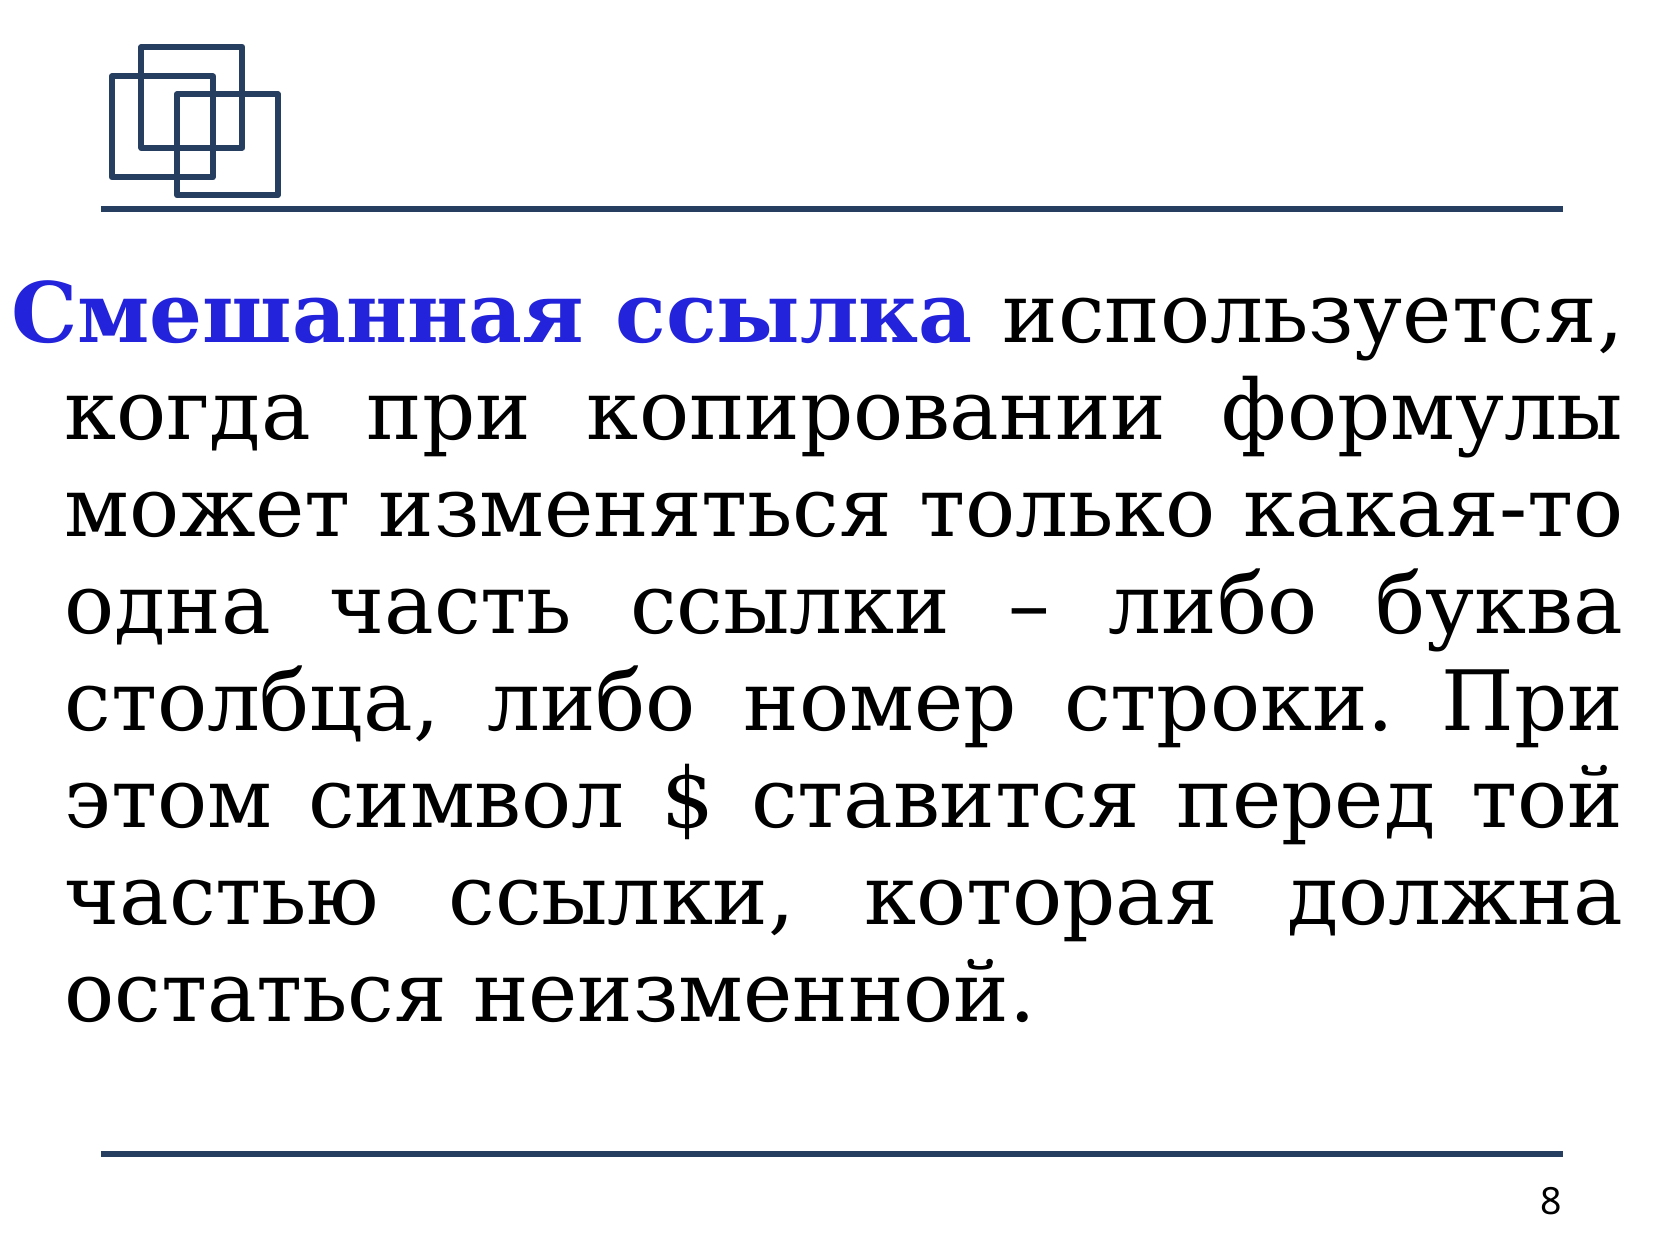

Смешанная ссылка используется, когда при копировании формулы может изменяться только какая-то одна часть ссылки – либо буква столбца, либо номер строки. При этом символ $ ставится перед той частью ссылки, которая должна остаться неизменной.